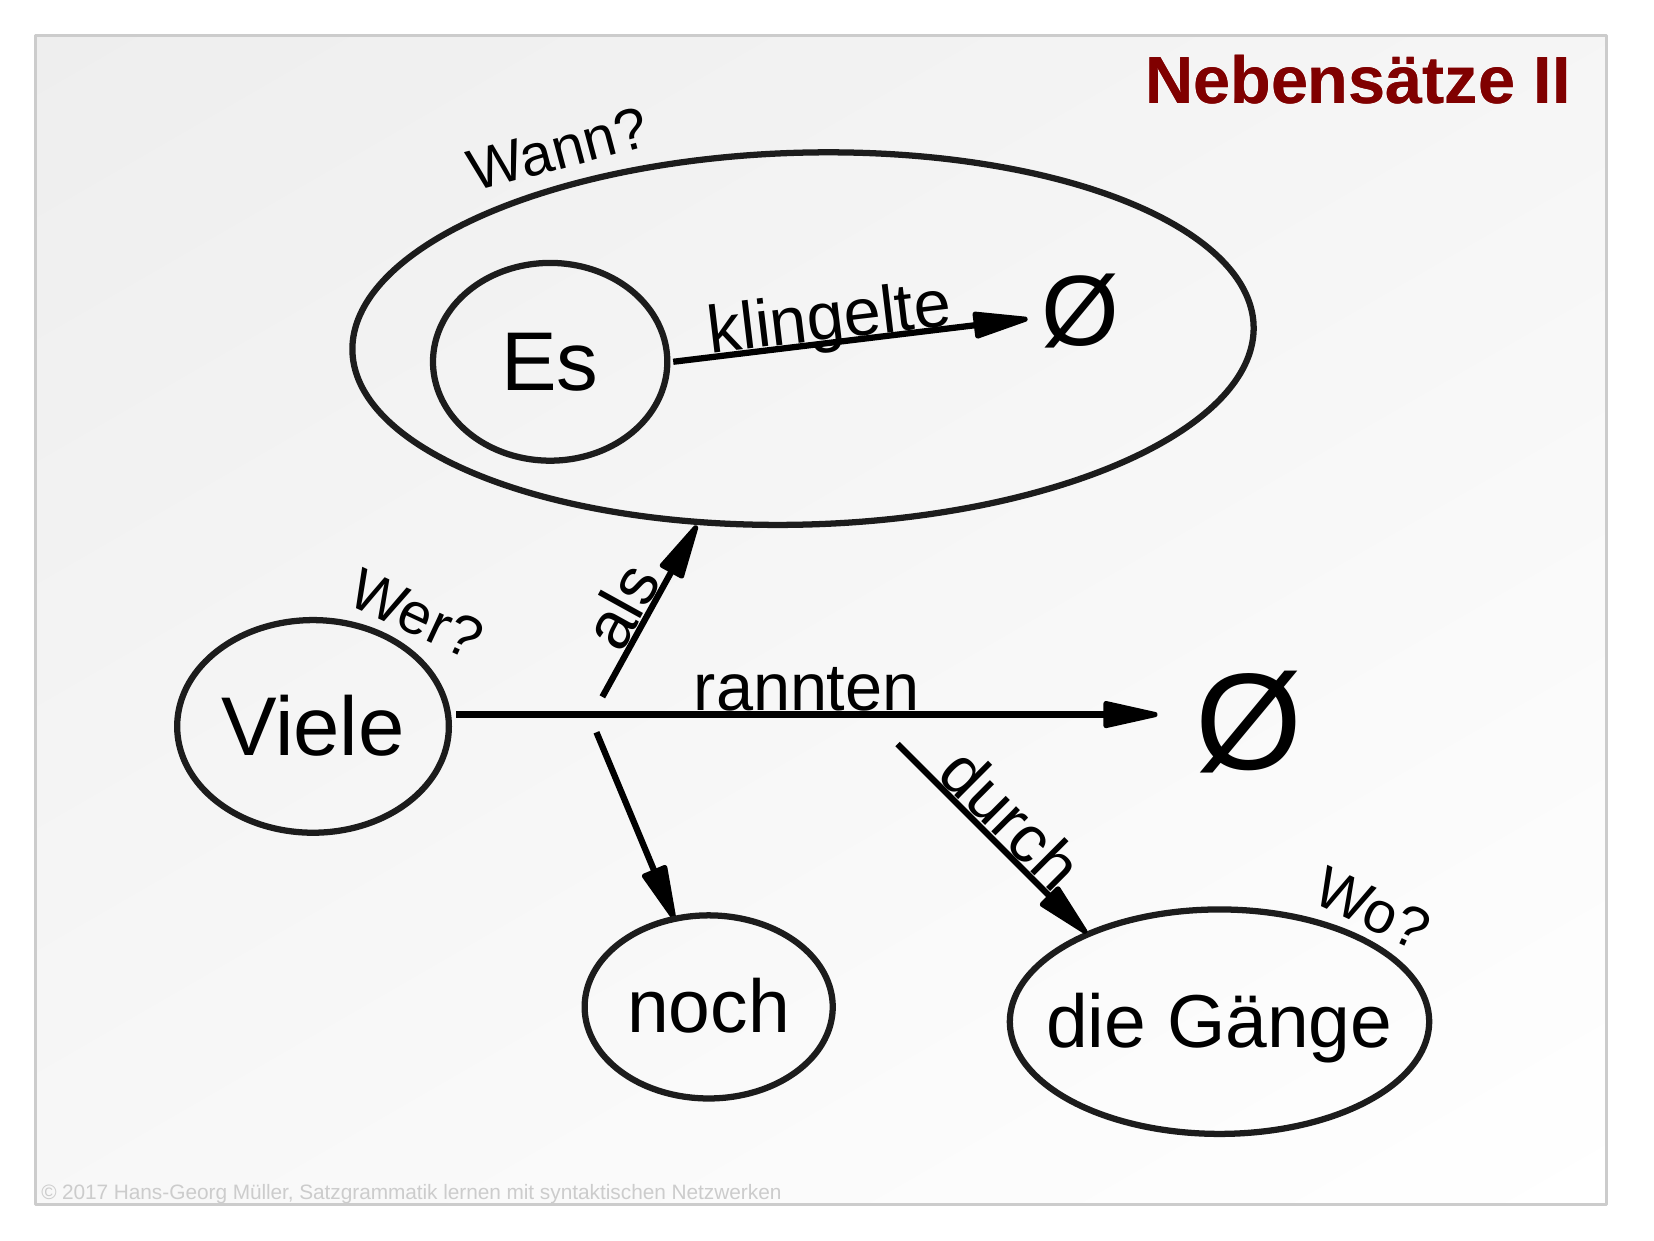

# Nebensätze II
Nebensätze II
Wann?
Ø
Es
klingelte
als
Wer?
Viele
Ø
rannten
durch
Wo?
die Gänge
noch